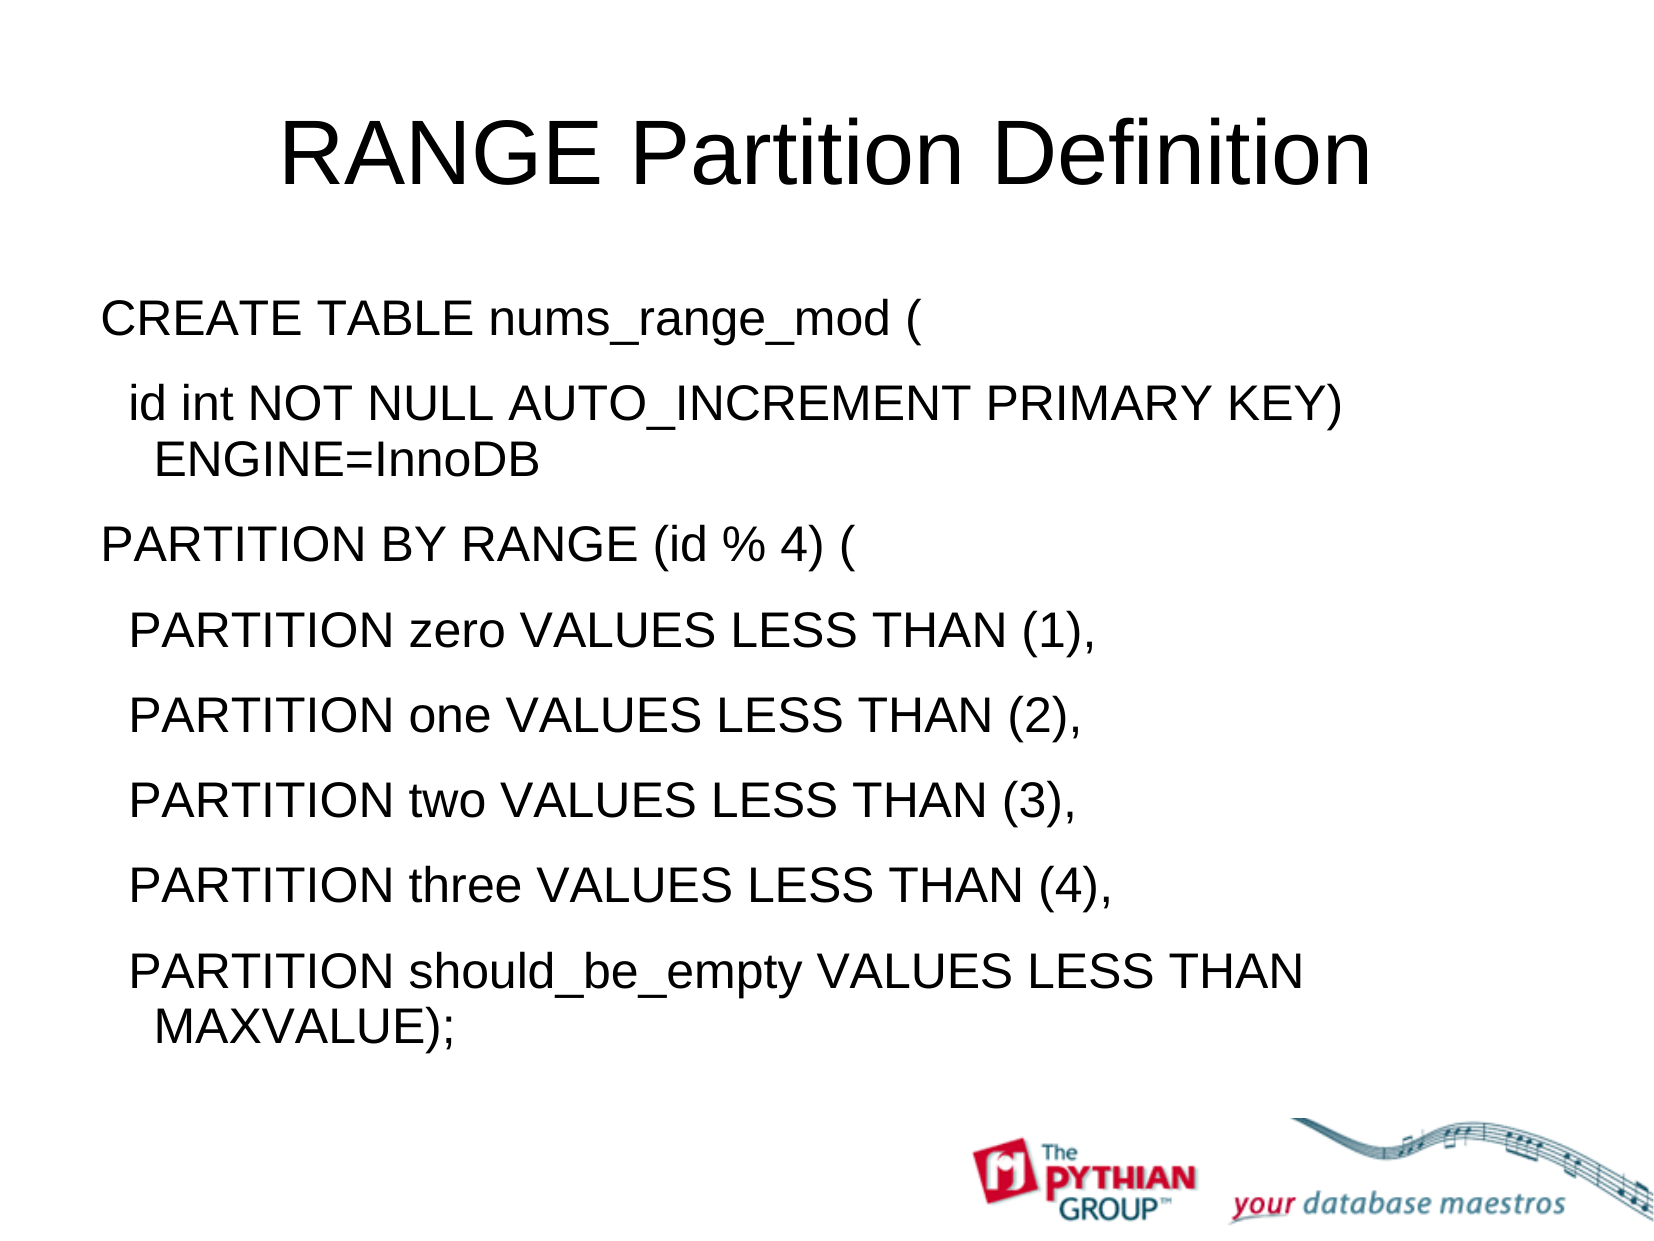

# RANGE Partition Definition
CREATE TABLE nums_range_mod (
 id int NOT NULL AUTO_INCREMENT PRIMARY KEY) ENGINE=InnoDB
PARTITION BY RANGE (id % 4) (
 PARTITION zero VALUES LESS THAN (1),
 PARTITION one VALUES LESS THAN (2),
 PARTITION two VALUES LESS THAN (3),
 PARTITION three VALUES LESS THAN (4),
 PARTITION should_be_empty VALUES LESS THAN MAXVALUE);